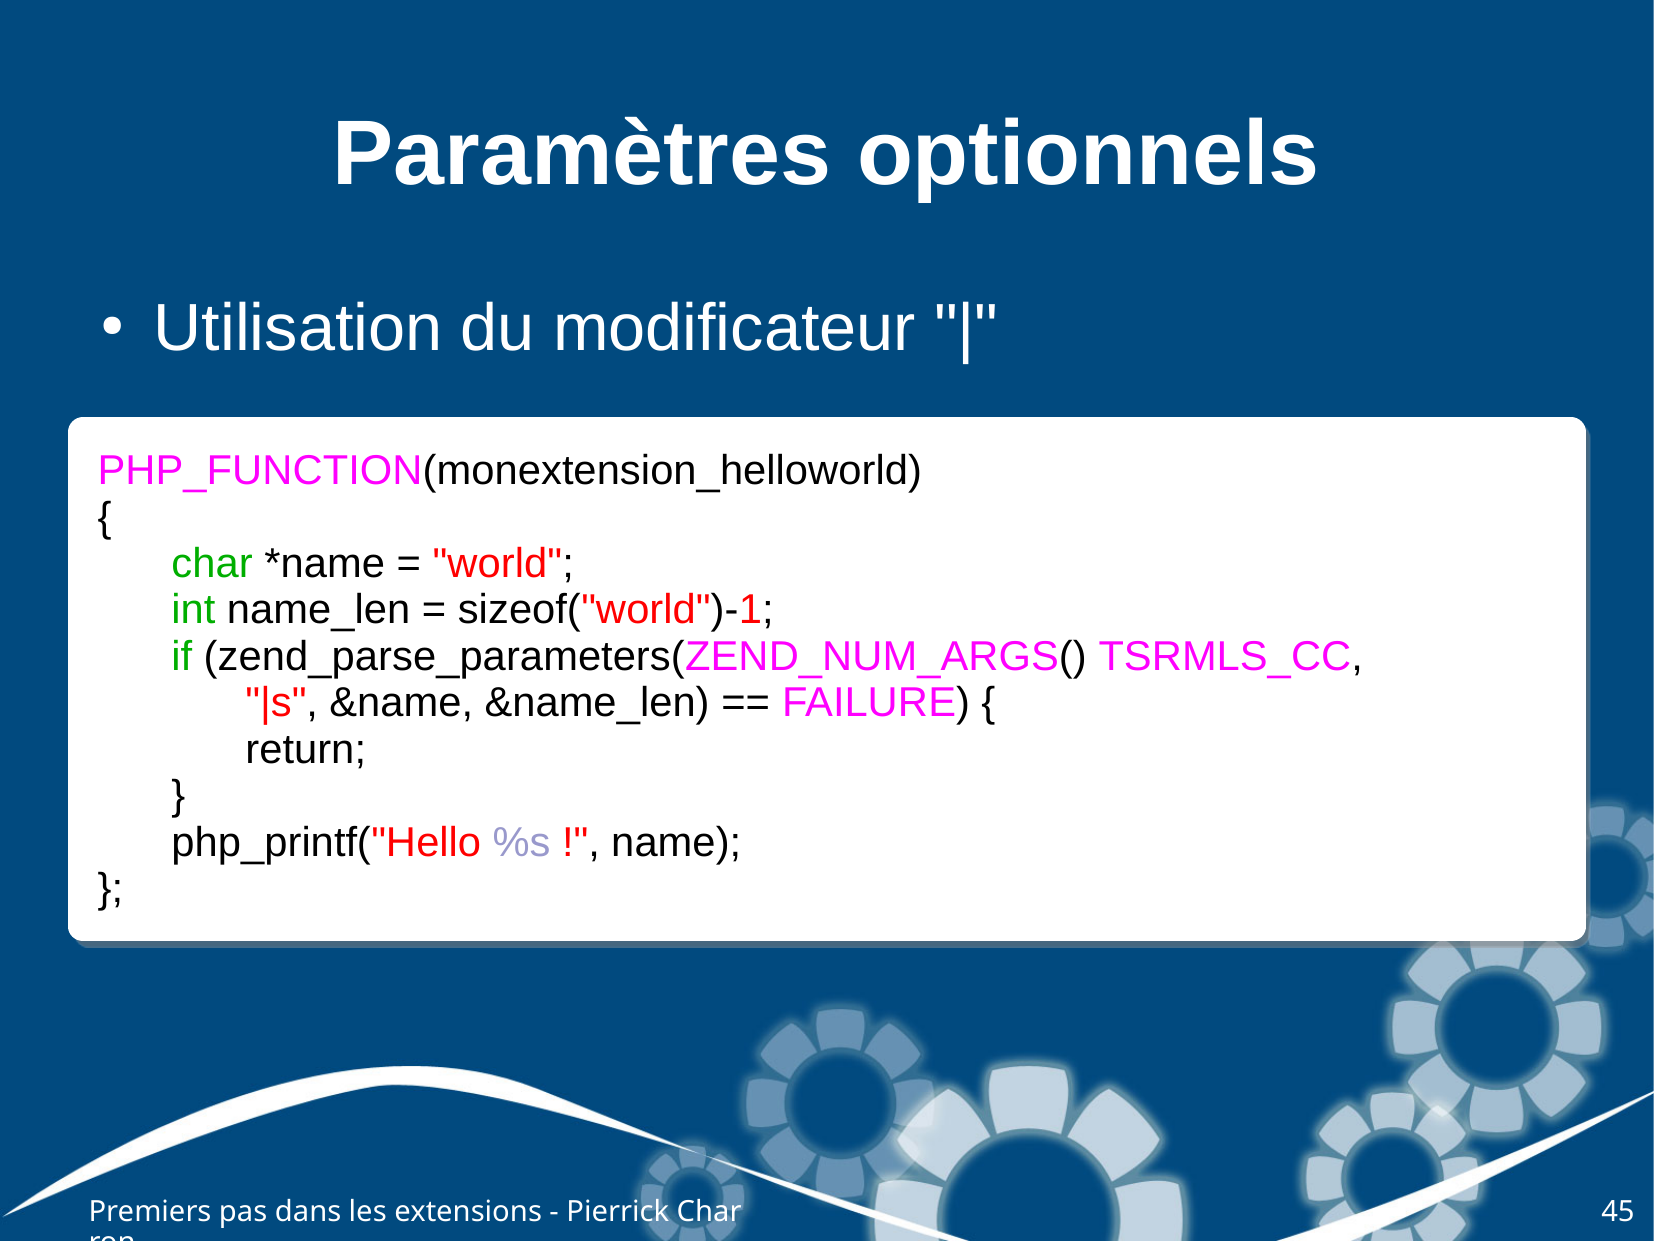

# Paramètres optionnels
Utilisation du modificateur "|"
PHP_FUNCTION(monextension_helloworld)
{
	char *name = "world";
	int name_len = sizeof("world")-1;
	if (zend_parse_parameters(ZEND_NUM_ARGS() TSRMLS_CC,
		"|s", &name, &name_len) == FAILURE) {
		return;
	}
	php_printf("Hello %s !", name);
};
Premiers pas dans les extensions - Pierrick Charron
45